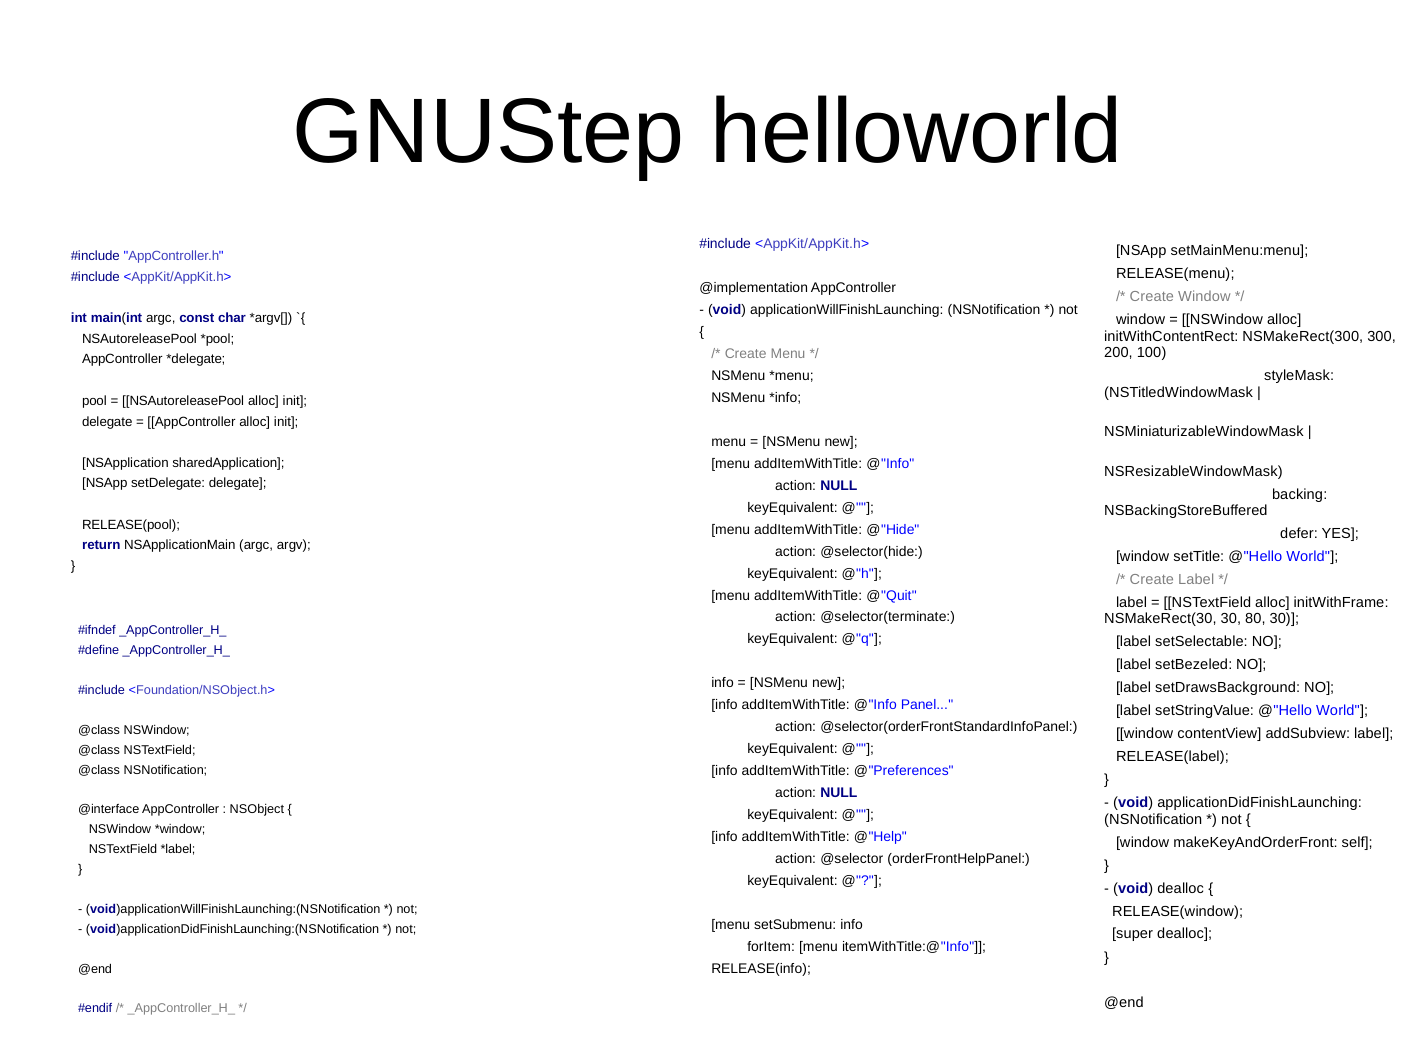

# GNUStep helloworld
 [NSApp setMainMenu:menu];
 RELEASE(menu);
 /* Create Window */
 window = [[NSWindow alloc] initWithContentRect: NSMakeRect(300, 300, 200, 100)
 styleMask: (NSTitledWindowMask |
 NSMiniaturizableWindowMask |
 NSResizableWindowMask)
 backing: NSBackingStoreBuffered
 defer: YES];
 [window setTitle: @"Hello World"];
 /* Create Label */
 label = [[NSTextField alloc] initWithFrame: NSMakeRect(30, 30, 80, 30)];
 [label setSelectable: NO];
 [label setBezeled: NO];
 [label setDrawsBackground: NO];
 [label setStringValue: @"Hello World"];
 [[window contentView] addSubview: label];
 RELEASE(label);
}
- (void) applicationDidFinishLaunching: (NSNotification *) not {
 [window makeKeyAndOrderFront: self];
}
- (void) dealloc {
 RELEASE(window);
 [super dealloc];
}
@end
#include <AppKit/AppKit.h>
@implementation AppController
- (void) applicationWillFinishLaunching: (NSNotification *) not
{
 /* Create Menu */
 NSMenu *menu;
 NSMenu *info;
 menu = [NSMenu new];
 [menu addItemWithTitle: @"Info"
 action: NULL
 keyEquivalent: @""];
 [menu addItemWithTitle: @"Hide"
 action: @selector(hide:)
 keyEquivalent: @"h"];
 [menu addItemWithTitle: @"Quit"
 action: @selector(terminate:)
 keyEquivalent: @"q"];
 info = [NSMenu new];
 [info addItemWithTitle: @"Info Panel..."
 action: @selector(orderFrontStandardInfoPanel:)
 keyEquivalent: @""];
 [info addItemWithTitle: @"Preferences"
 action: NULL
 keyEquivalent: @""];
 [info addItemWithTitle: @"Help"
 action: @selector (orderFrontHelpPanel:)
 keyEquivalent: @"?"];
 [menu setSubmenu: info
 forItem: [menu itemWithTitle:@"Info"]];
 RELEASE(info);
#include "AppController.h"
#include <AppKit/AppKit.h>
int main(int argc, const char *argv[]) `{
 NSAutoreleasePool *pool;
 AppController *delegate;
 pool = [[NSAutoreleasePool alloc] init];
 delegate = [[AppController alloc] init];
 [NSApplication sharedApplication];
 [NSApp setDelegate: delegate];
 RELEASE(pool);
 return NSApplicationMain (argc, argv);
}
#ifndef _AppController_H_
#define _AppController_H_
#include <Foundation/NSObject.h>
@class NSWindow;
@class NSTextField;
@class NSNotification;
@interface AppController : NSObject {
 NSWindow *window;
 NSTextField *label;
}
- (void)applicationWillFinishLaunching:(NSNotification *) not;
- (void)applicationDidFinishLaunching:(NSNotification *) not;
@end
#endif /* _AppController_H_ */